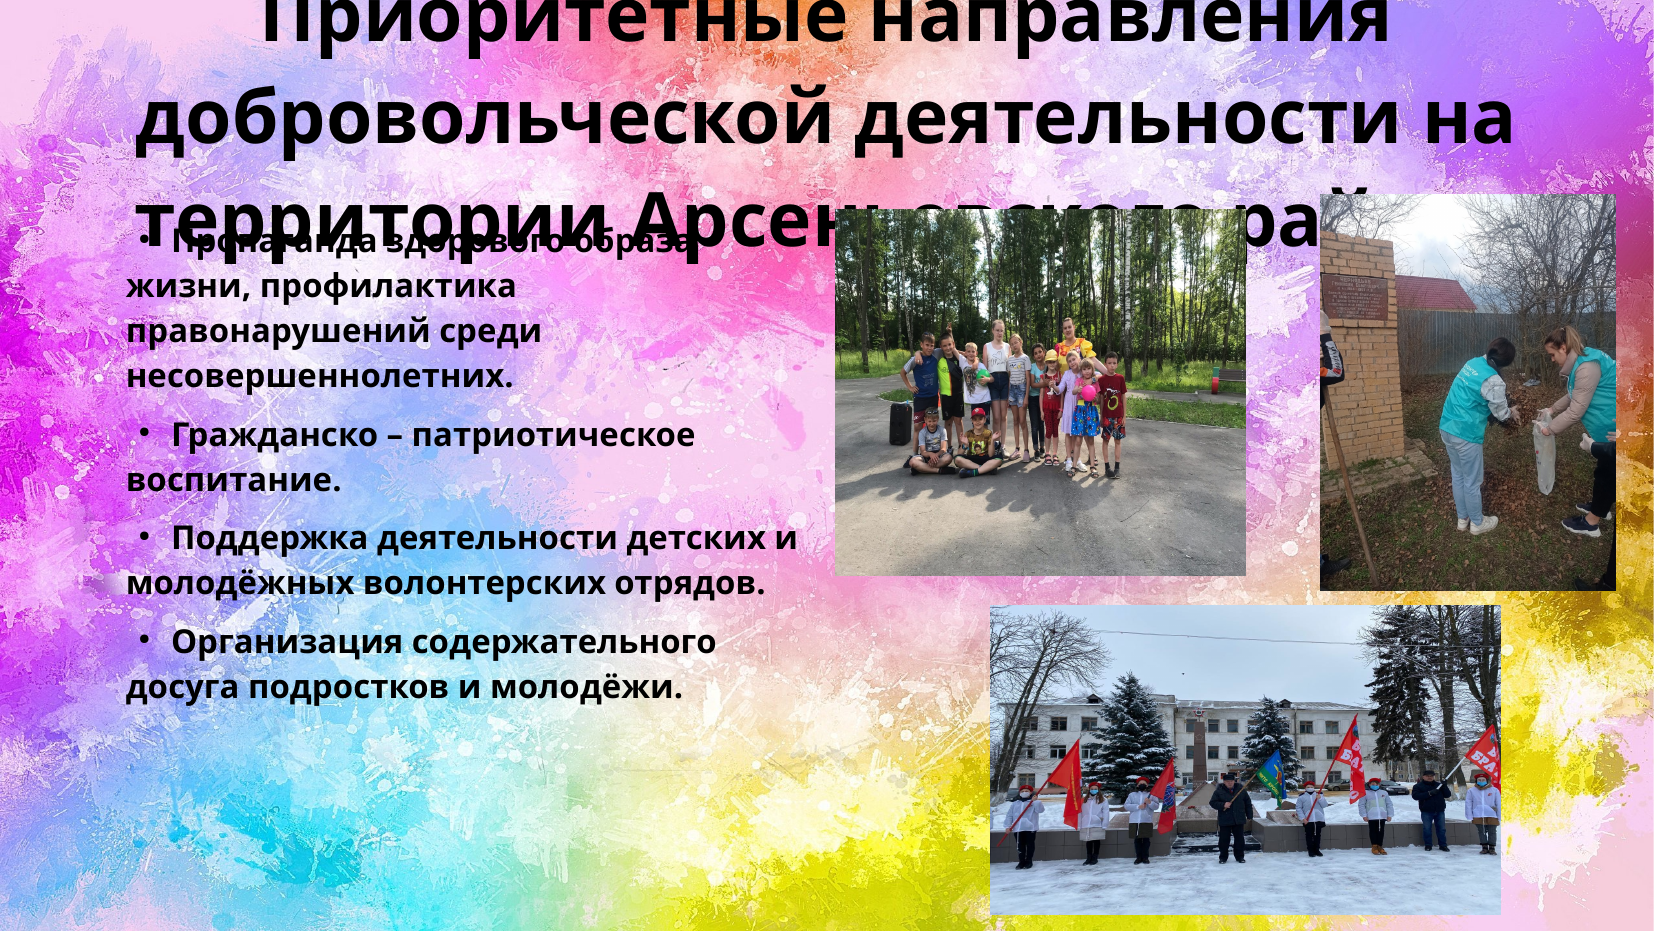

# Приоритетные направления добровольческой деятельности на территории Арсеньевского района
Пропаганда здорового образа жизни, профилактика правонарушений среди несовершеннолетних.
Гражданско – патриотическое воспитание.
Поддержка деятельности детских и молодёжных волонтерских отрядов.
Организация содержательного досуга подростков и молодёжи.